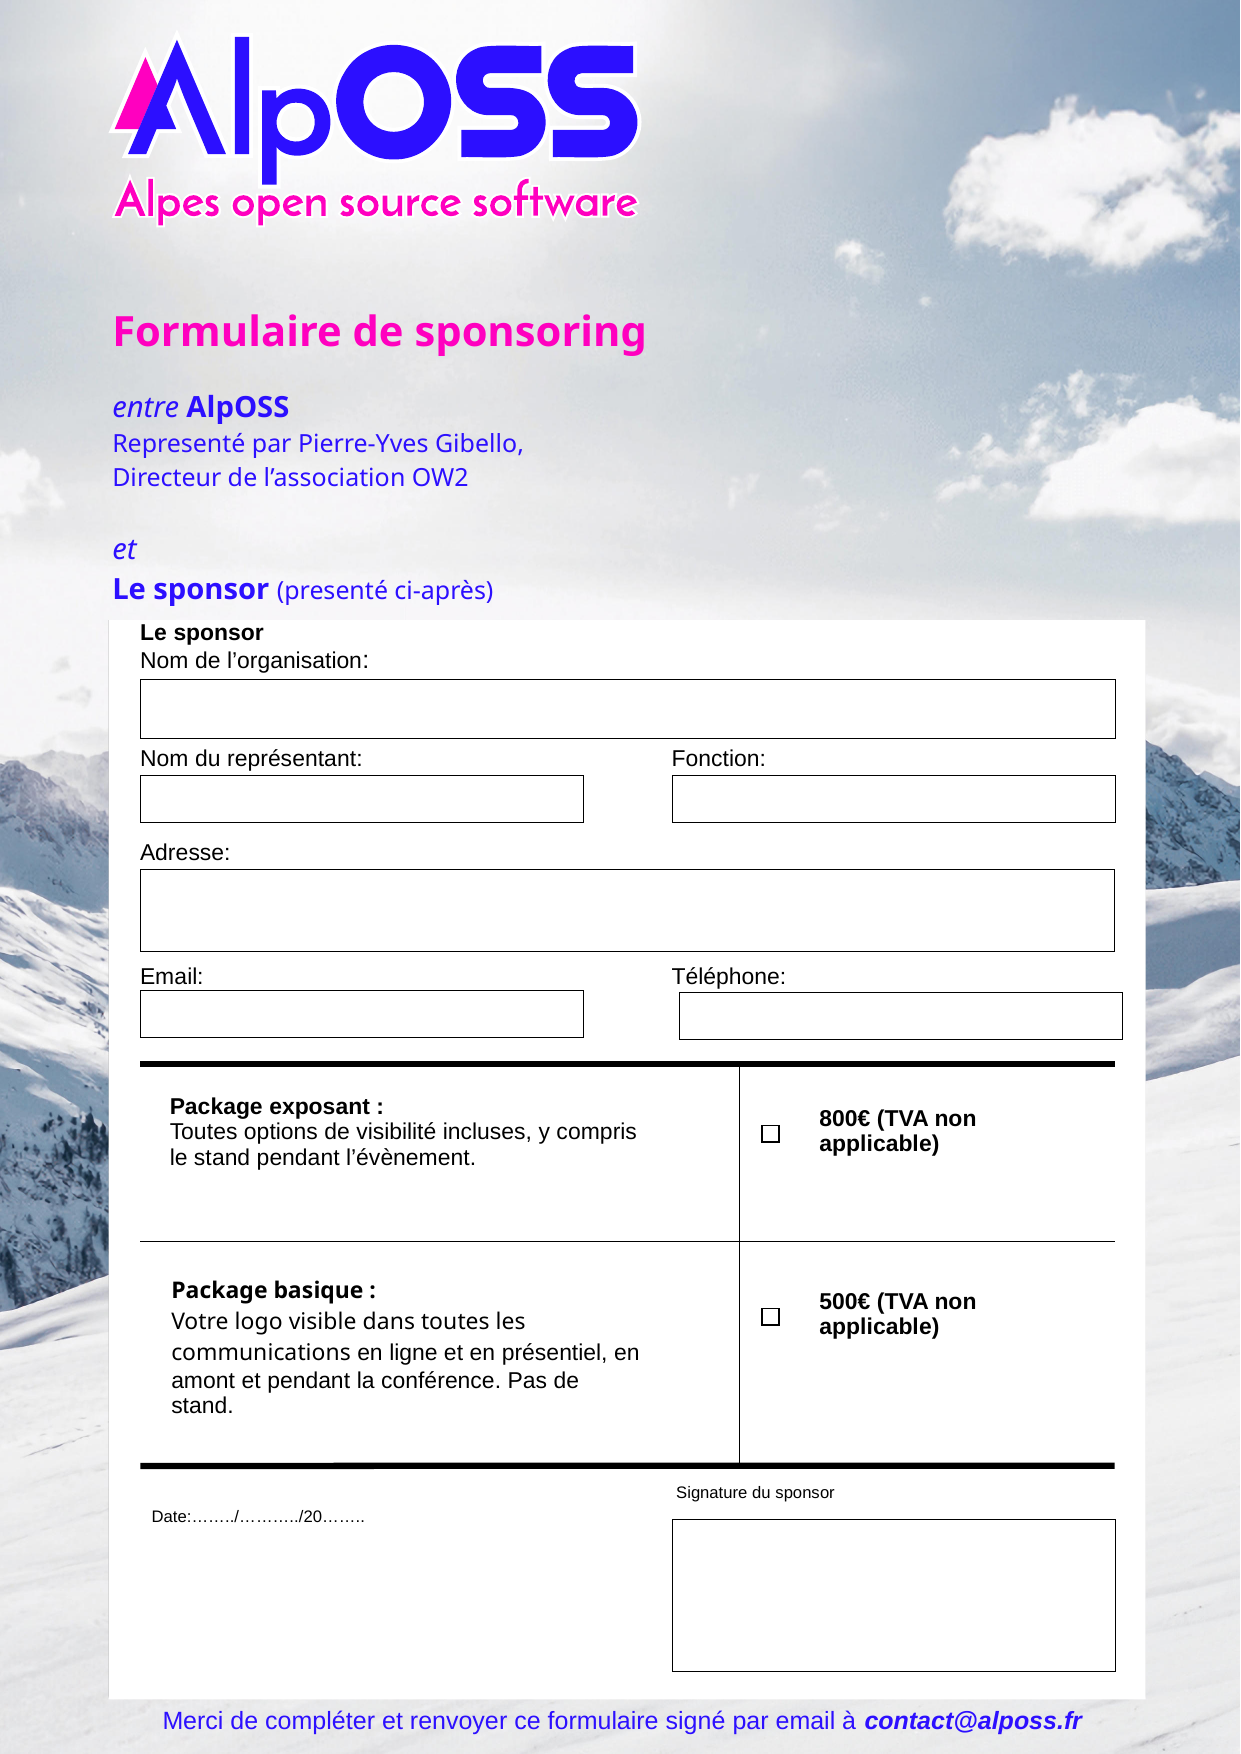

Formulaire de sponsoring
entre AlpOSS
Representé par Pierre-Yves Gibello,
Directeur de l’association OW2
et
Le sponsor (presenté ci-après)
# Le sponsor Nom de l’organisation:
Nom du représentant:
Fonction:
Adresse:
Email:
Téléphone:
Package exposant :
Toutes options de visibilité incluses, y compris le stand pendant l’évènement.
800€ (TVA non applicable)
Package basique :
Votre logo visible dans toutes les communications en ligne et en présentiel, en amont et pendant la conférence. Pas de stand.
500€ (TVA non applicable)
 Signature du sponsor
Date:……../………../20……..
Merci de compléter et renvoyer ce formulaire signé par email à contact@alposs.fr